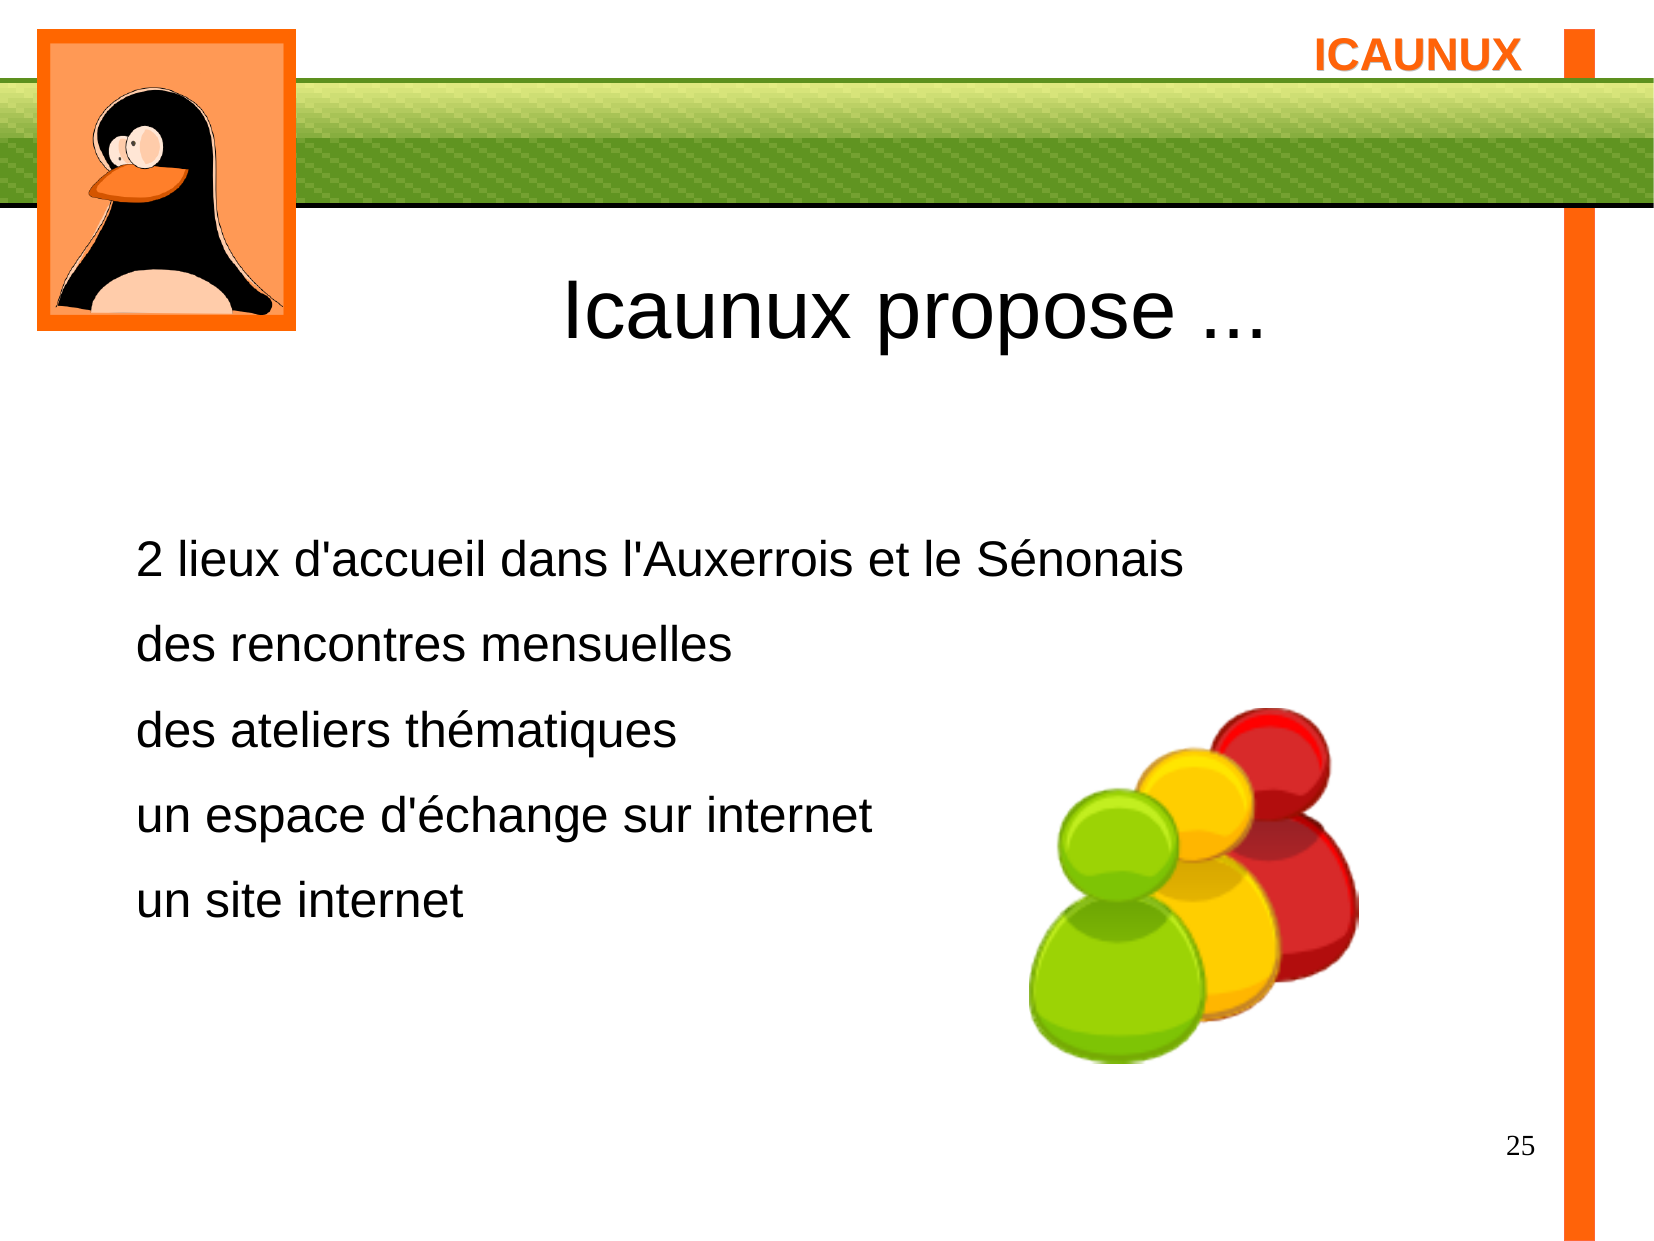

# Icaunux propose ...
2 lieux d'accueil dans l'Auxerrois et le Sénonais
des rencontres mensuelles
des ateliers thématiques
un espace d'échange sur internet
un site internet
25